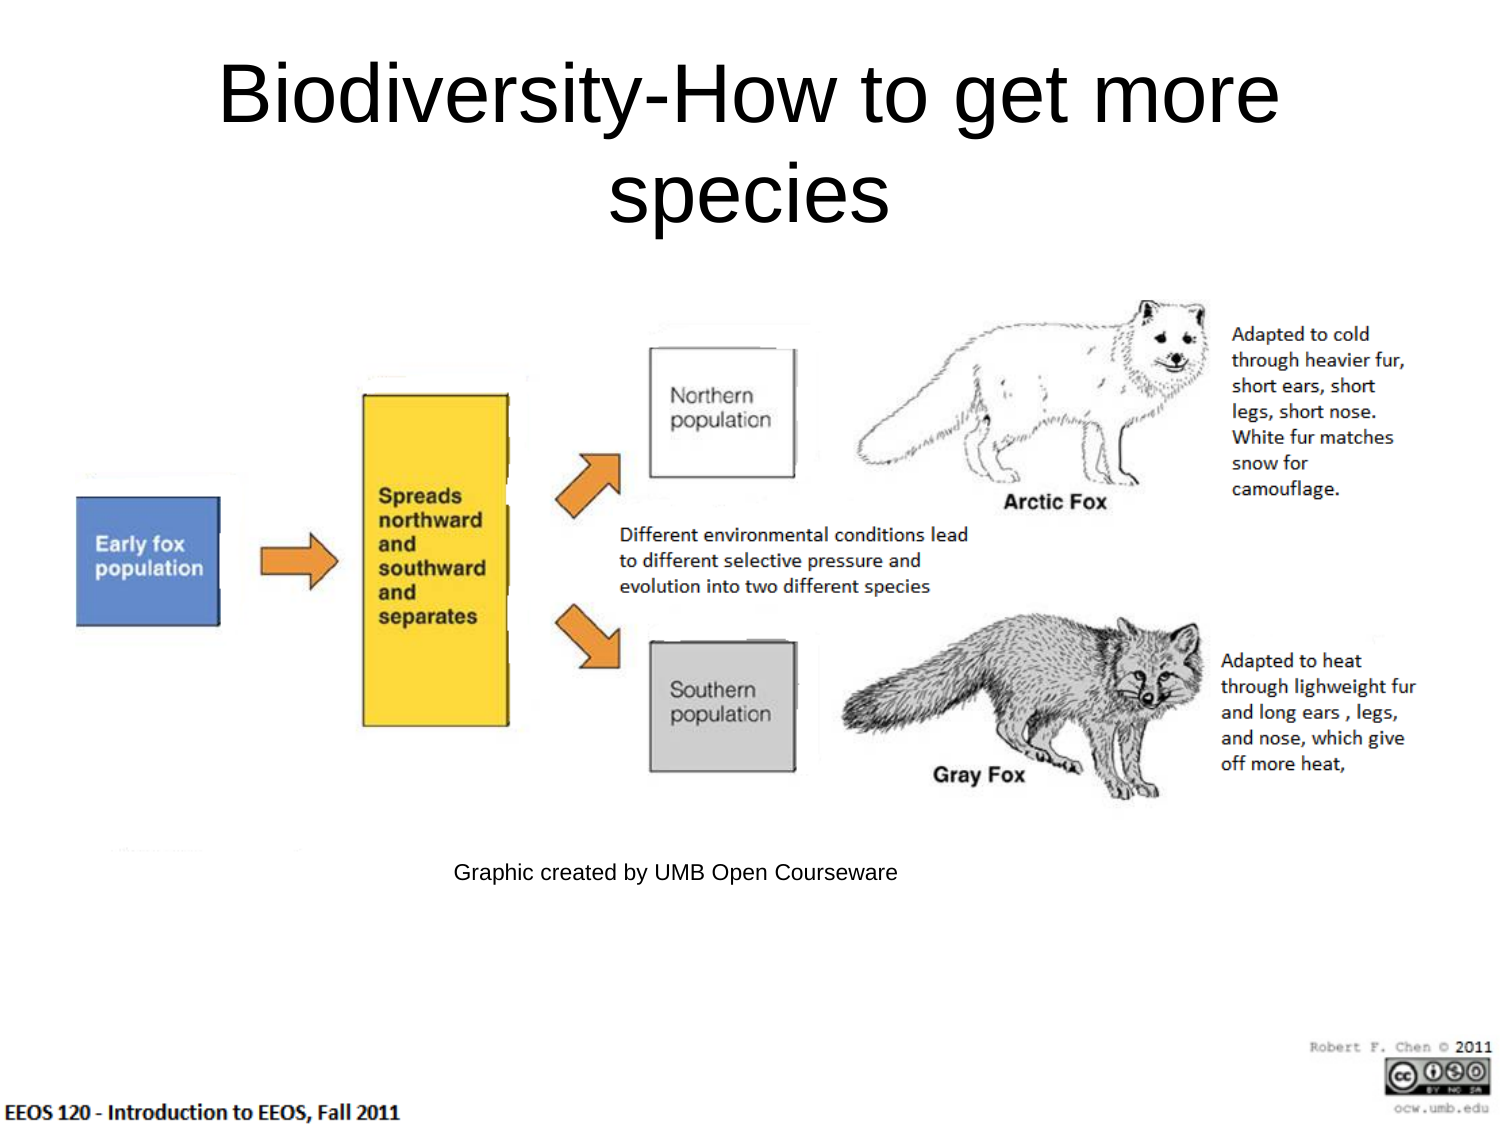

# Biodiversity-How to get more species
Graphic created by UMB Open Courseware